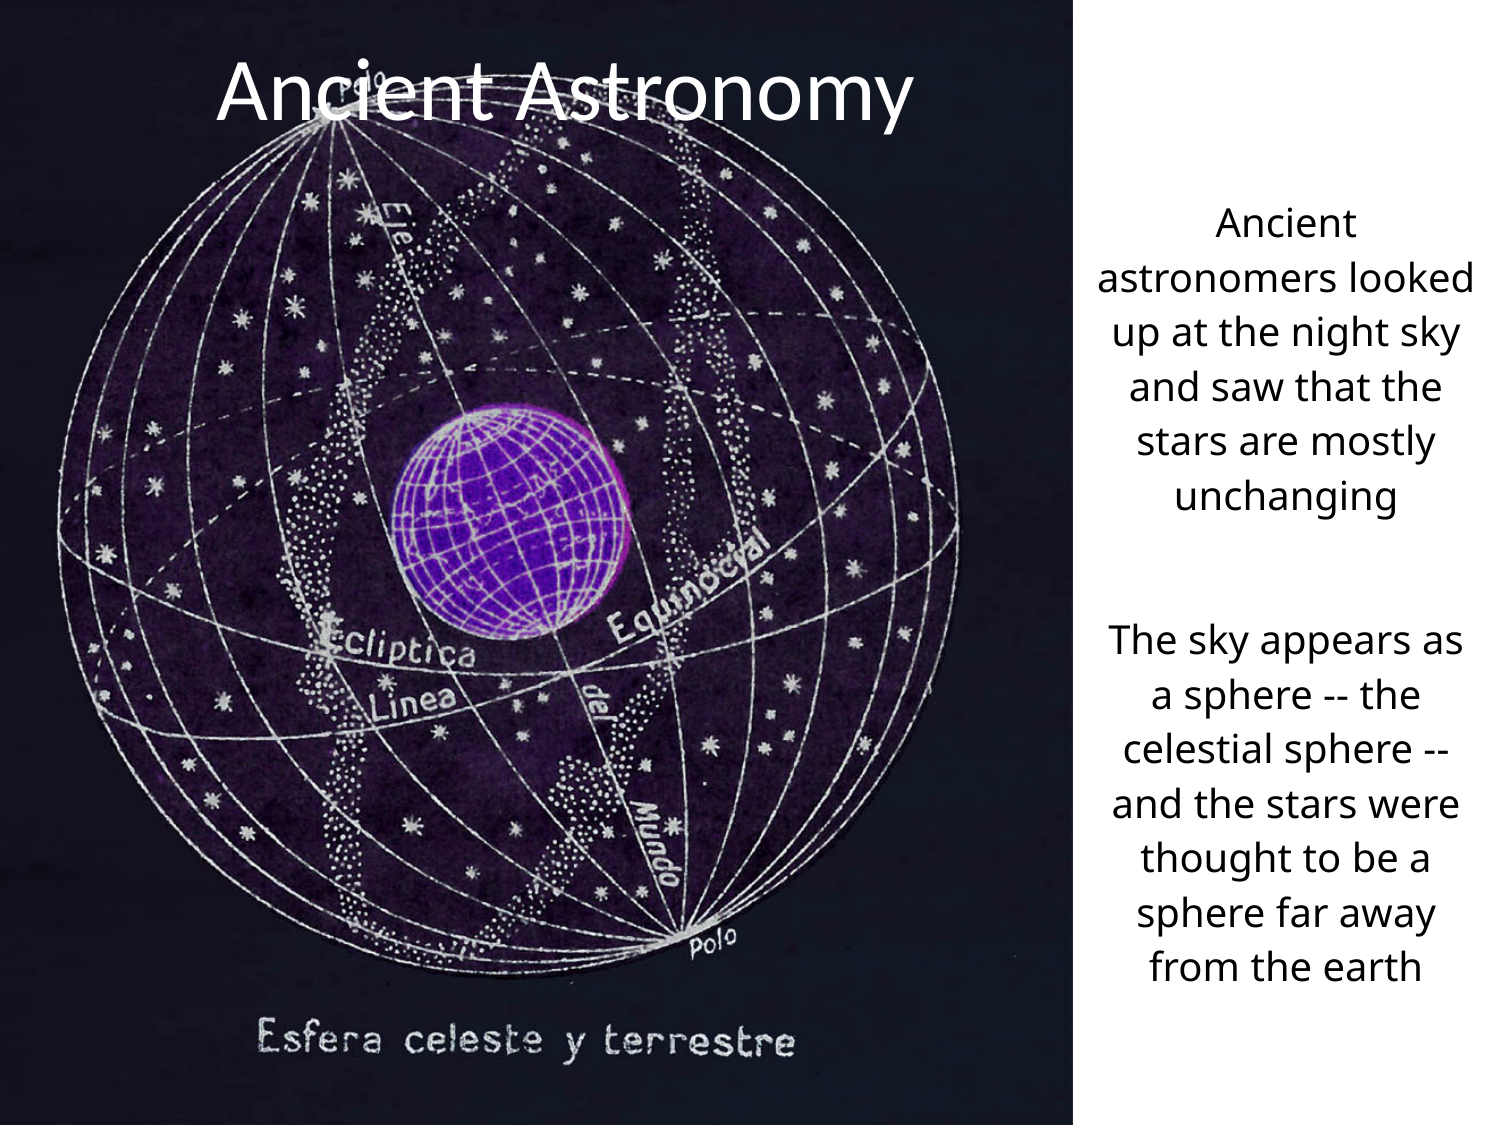

# Ancient Astronomy
Ancient astronomers looked up at the night sky and saw that the stars are mostly unchanging
The sky appears as a sphere -- the celestial sphere -- and the stars were thought to be a sphere far away from the earth